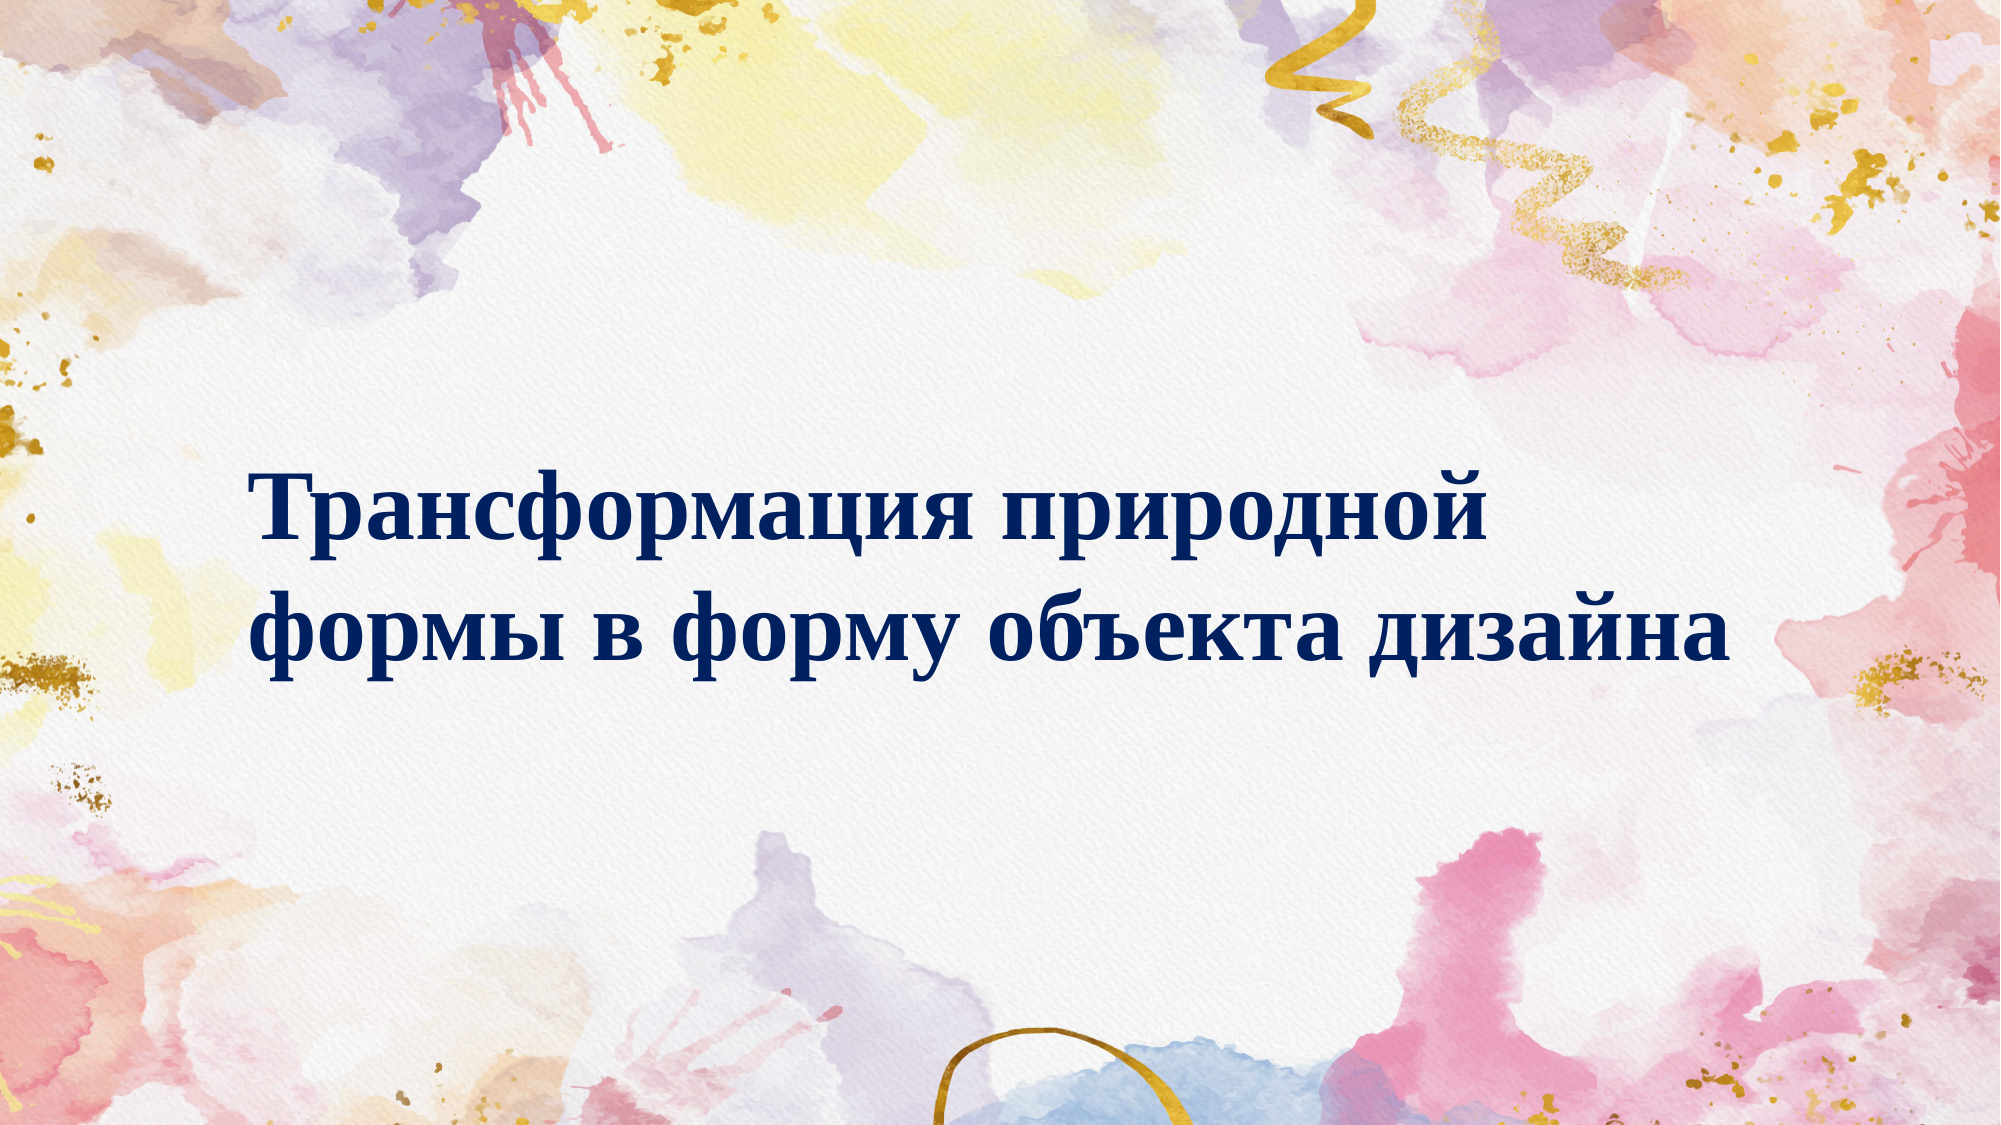

Трансформация природной формы в форму объекта дизайна